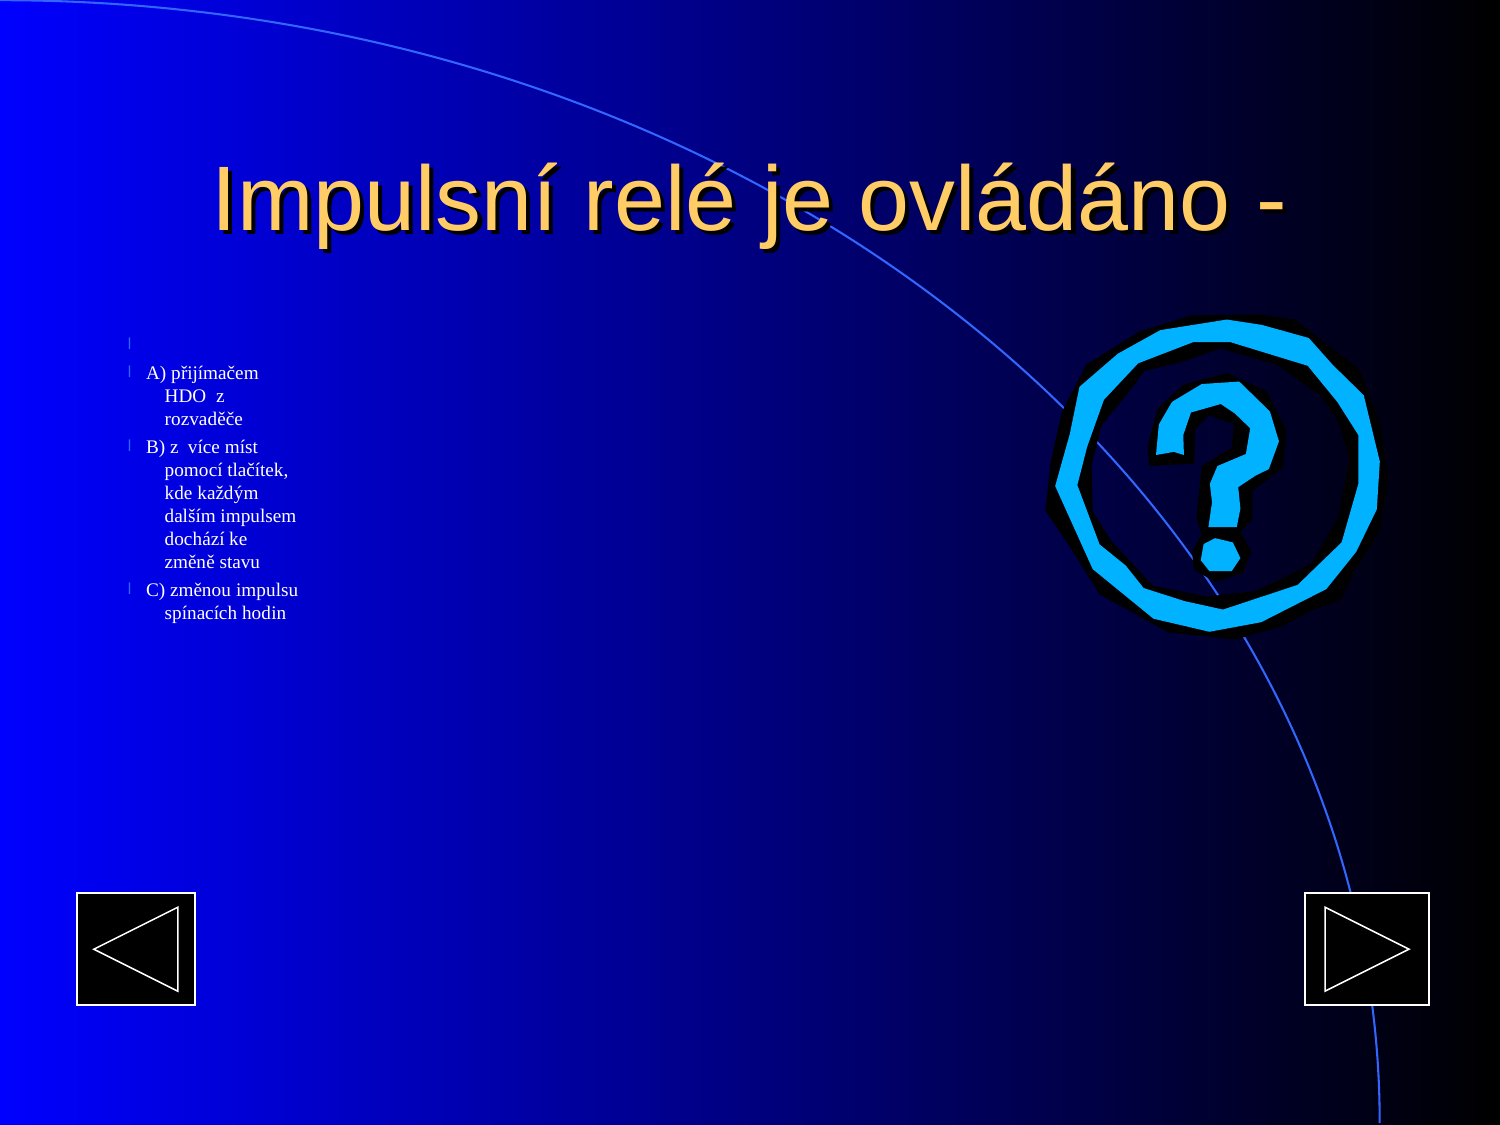

# Impulsní relé je ovládáno -
A) přijímačem HDO z rozvaděče
B) z více míst pomocí tlačítek, kde každým dalším impulsem dochází ke změně stavu
C) změnou impulsu spínacích hodin